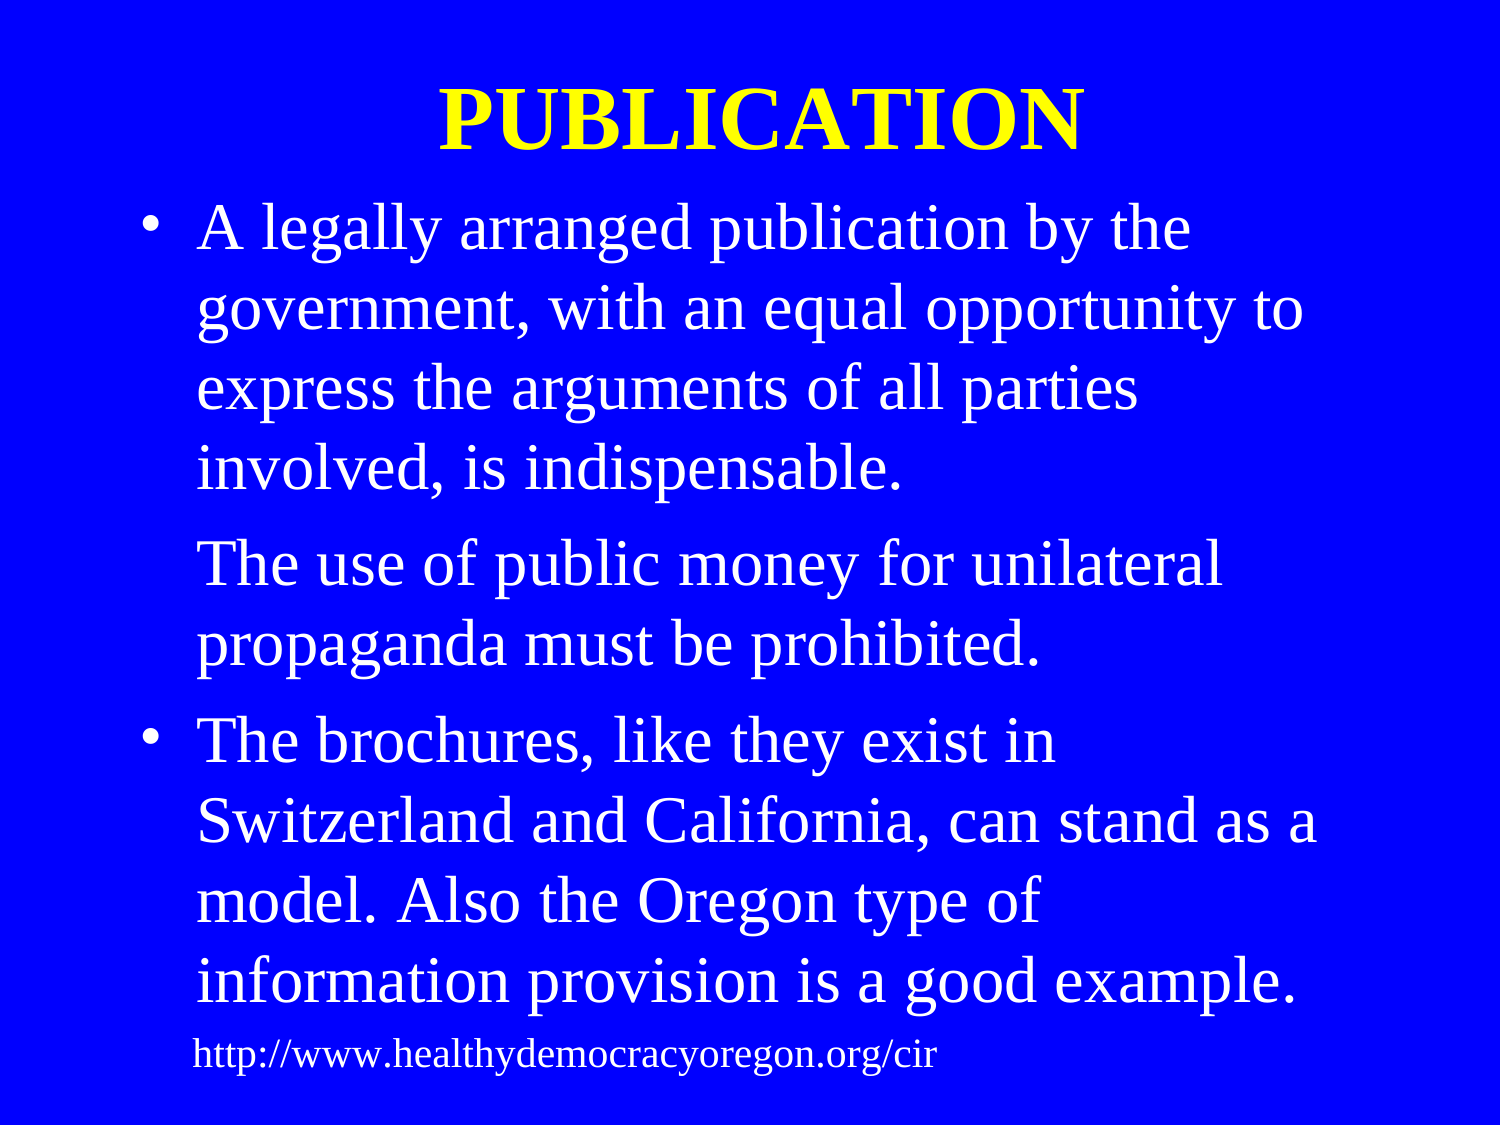

# PUBLICATION
A legally arranged publication by the government, with an equal opportunity to express the arguments of all parties involved, is indispensable.
	The use of public money for unilateral propaganda must be prohibited.
The brochures, like they exist in Switzerland and California, can stand as a model. Also the Oregon type of information provision is a good example.
 http://www.healthydemocracyoregon.org/cir